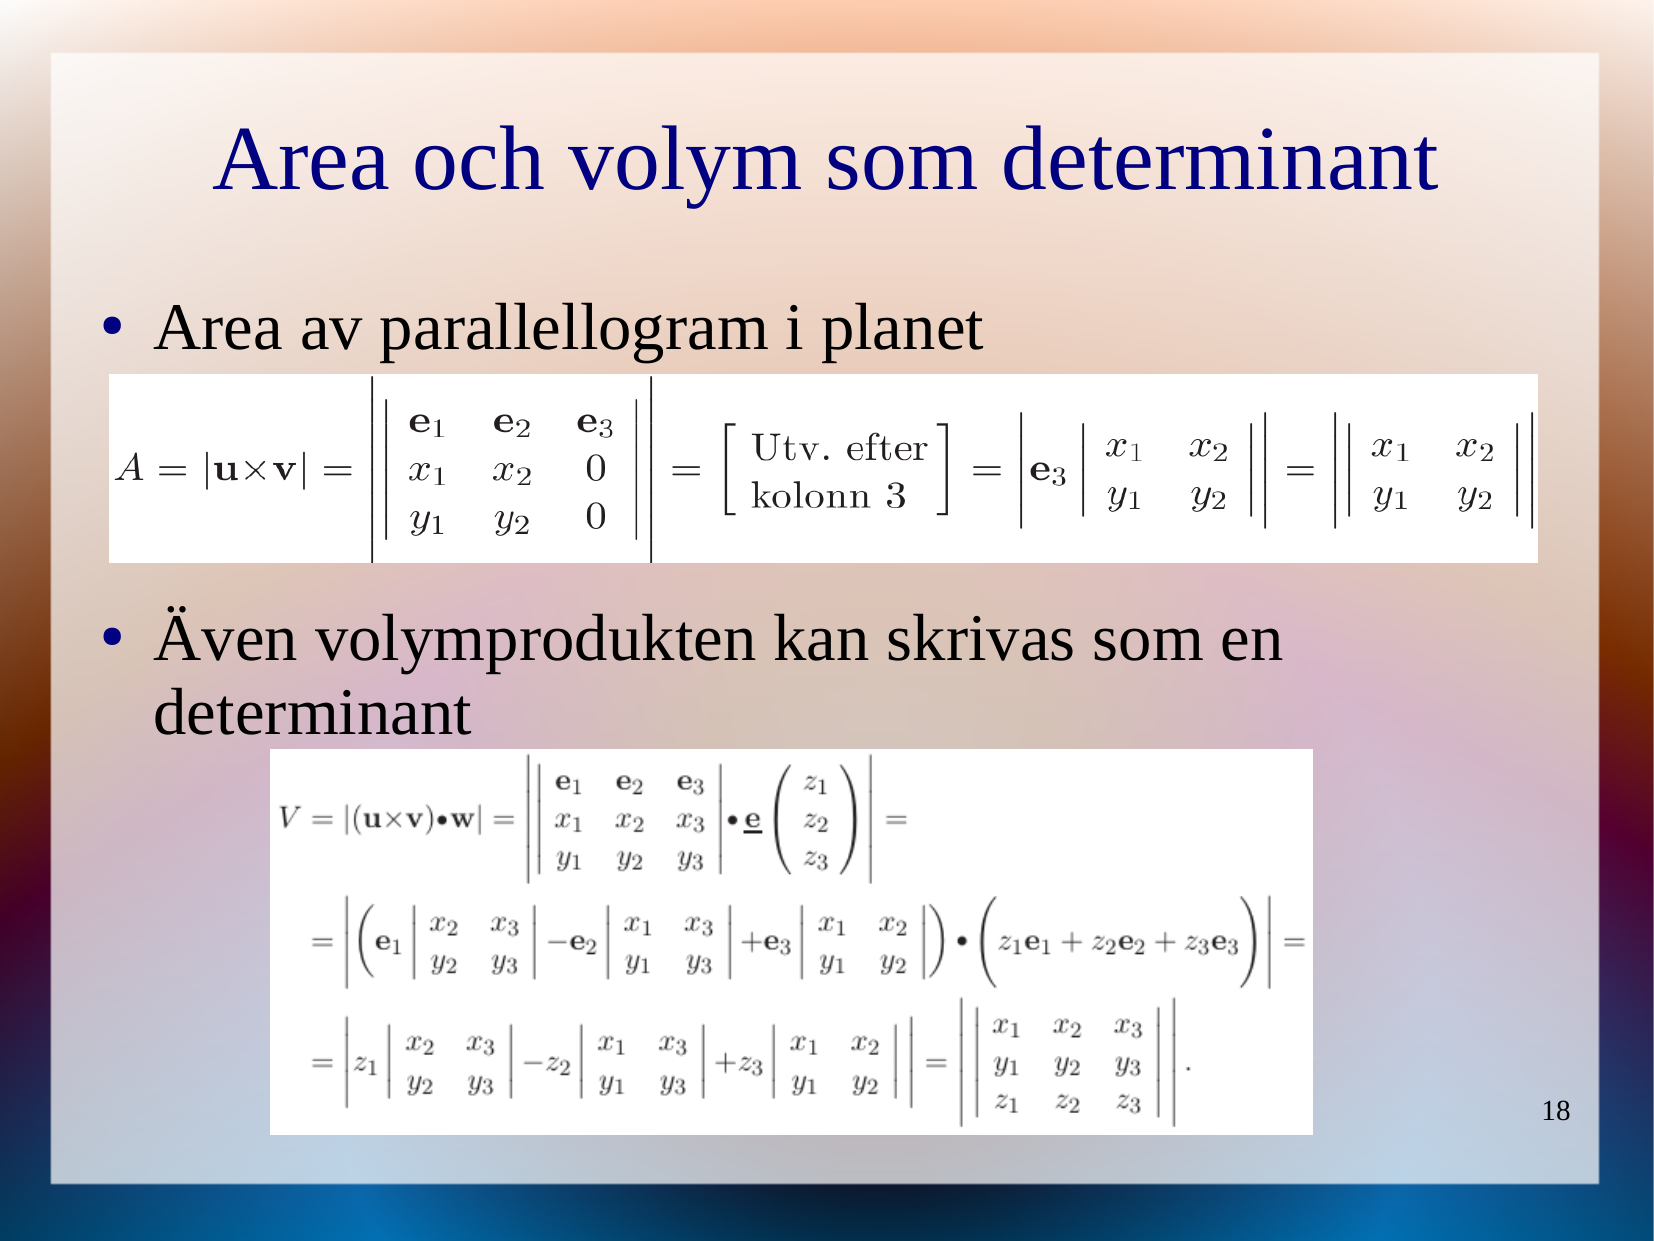

# Area och volym som determinant
Area av parallellogram i planet
Även volymprodukten kan skrivas som en determinant
18